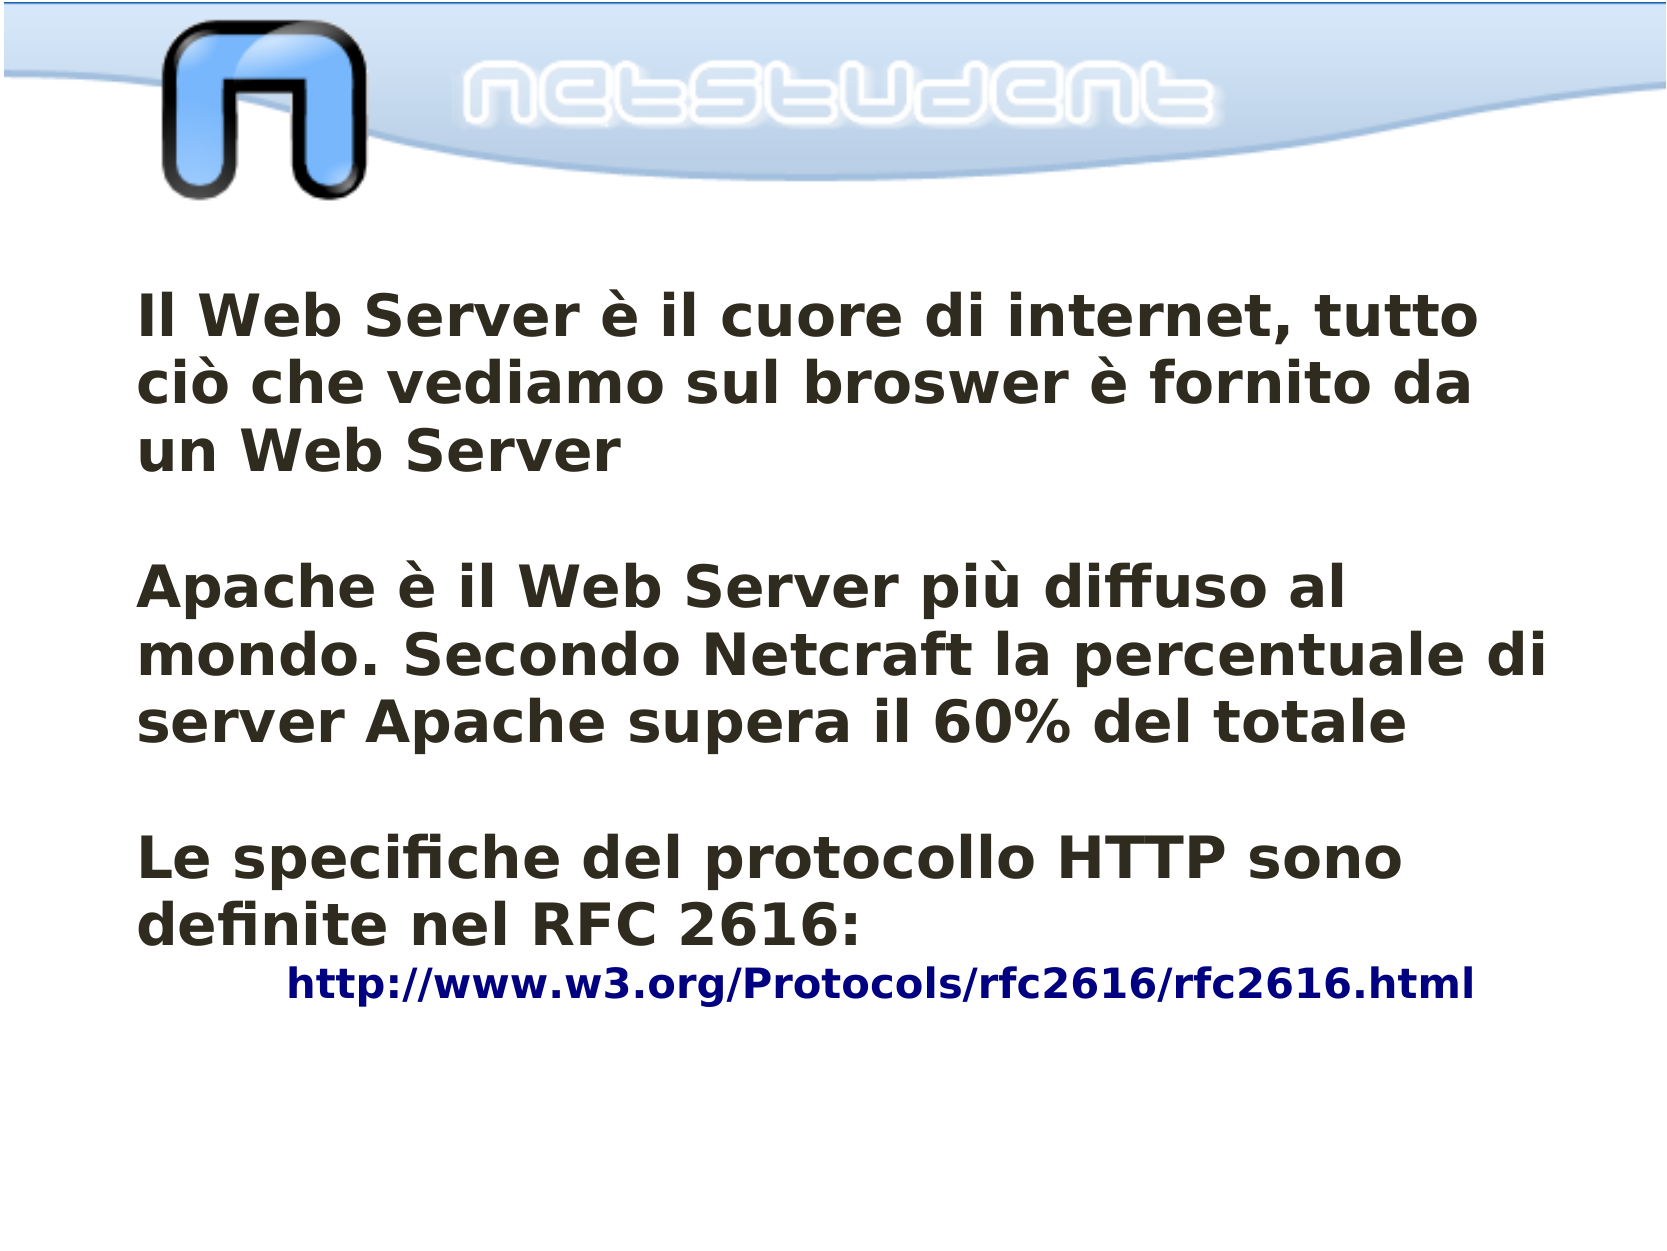

Il Web Server è il cuore di internet, tutto ciò che vediamo sul broswer è fornito da un Web Server
Apache è il Web Server più diffuso al mondo. Secondo Netcraft la percentuale di server Apache supera il 60% del totale
Le specifiche del protocollo HTTP sono definite nel RFC 2616:
	http://www.w3.org/Protocols/rfc2616/rfc2616.html